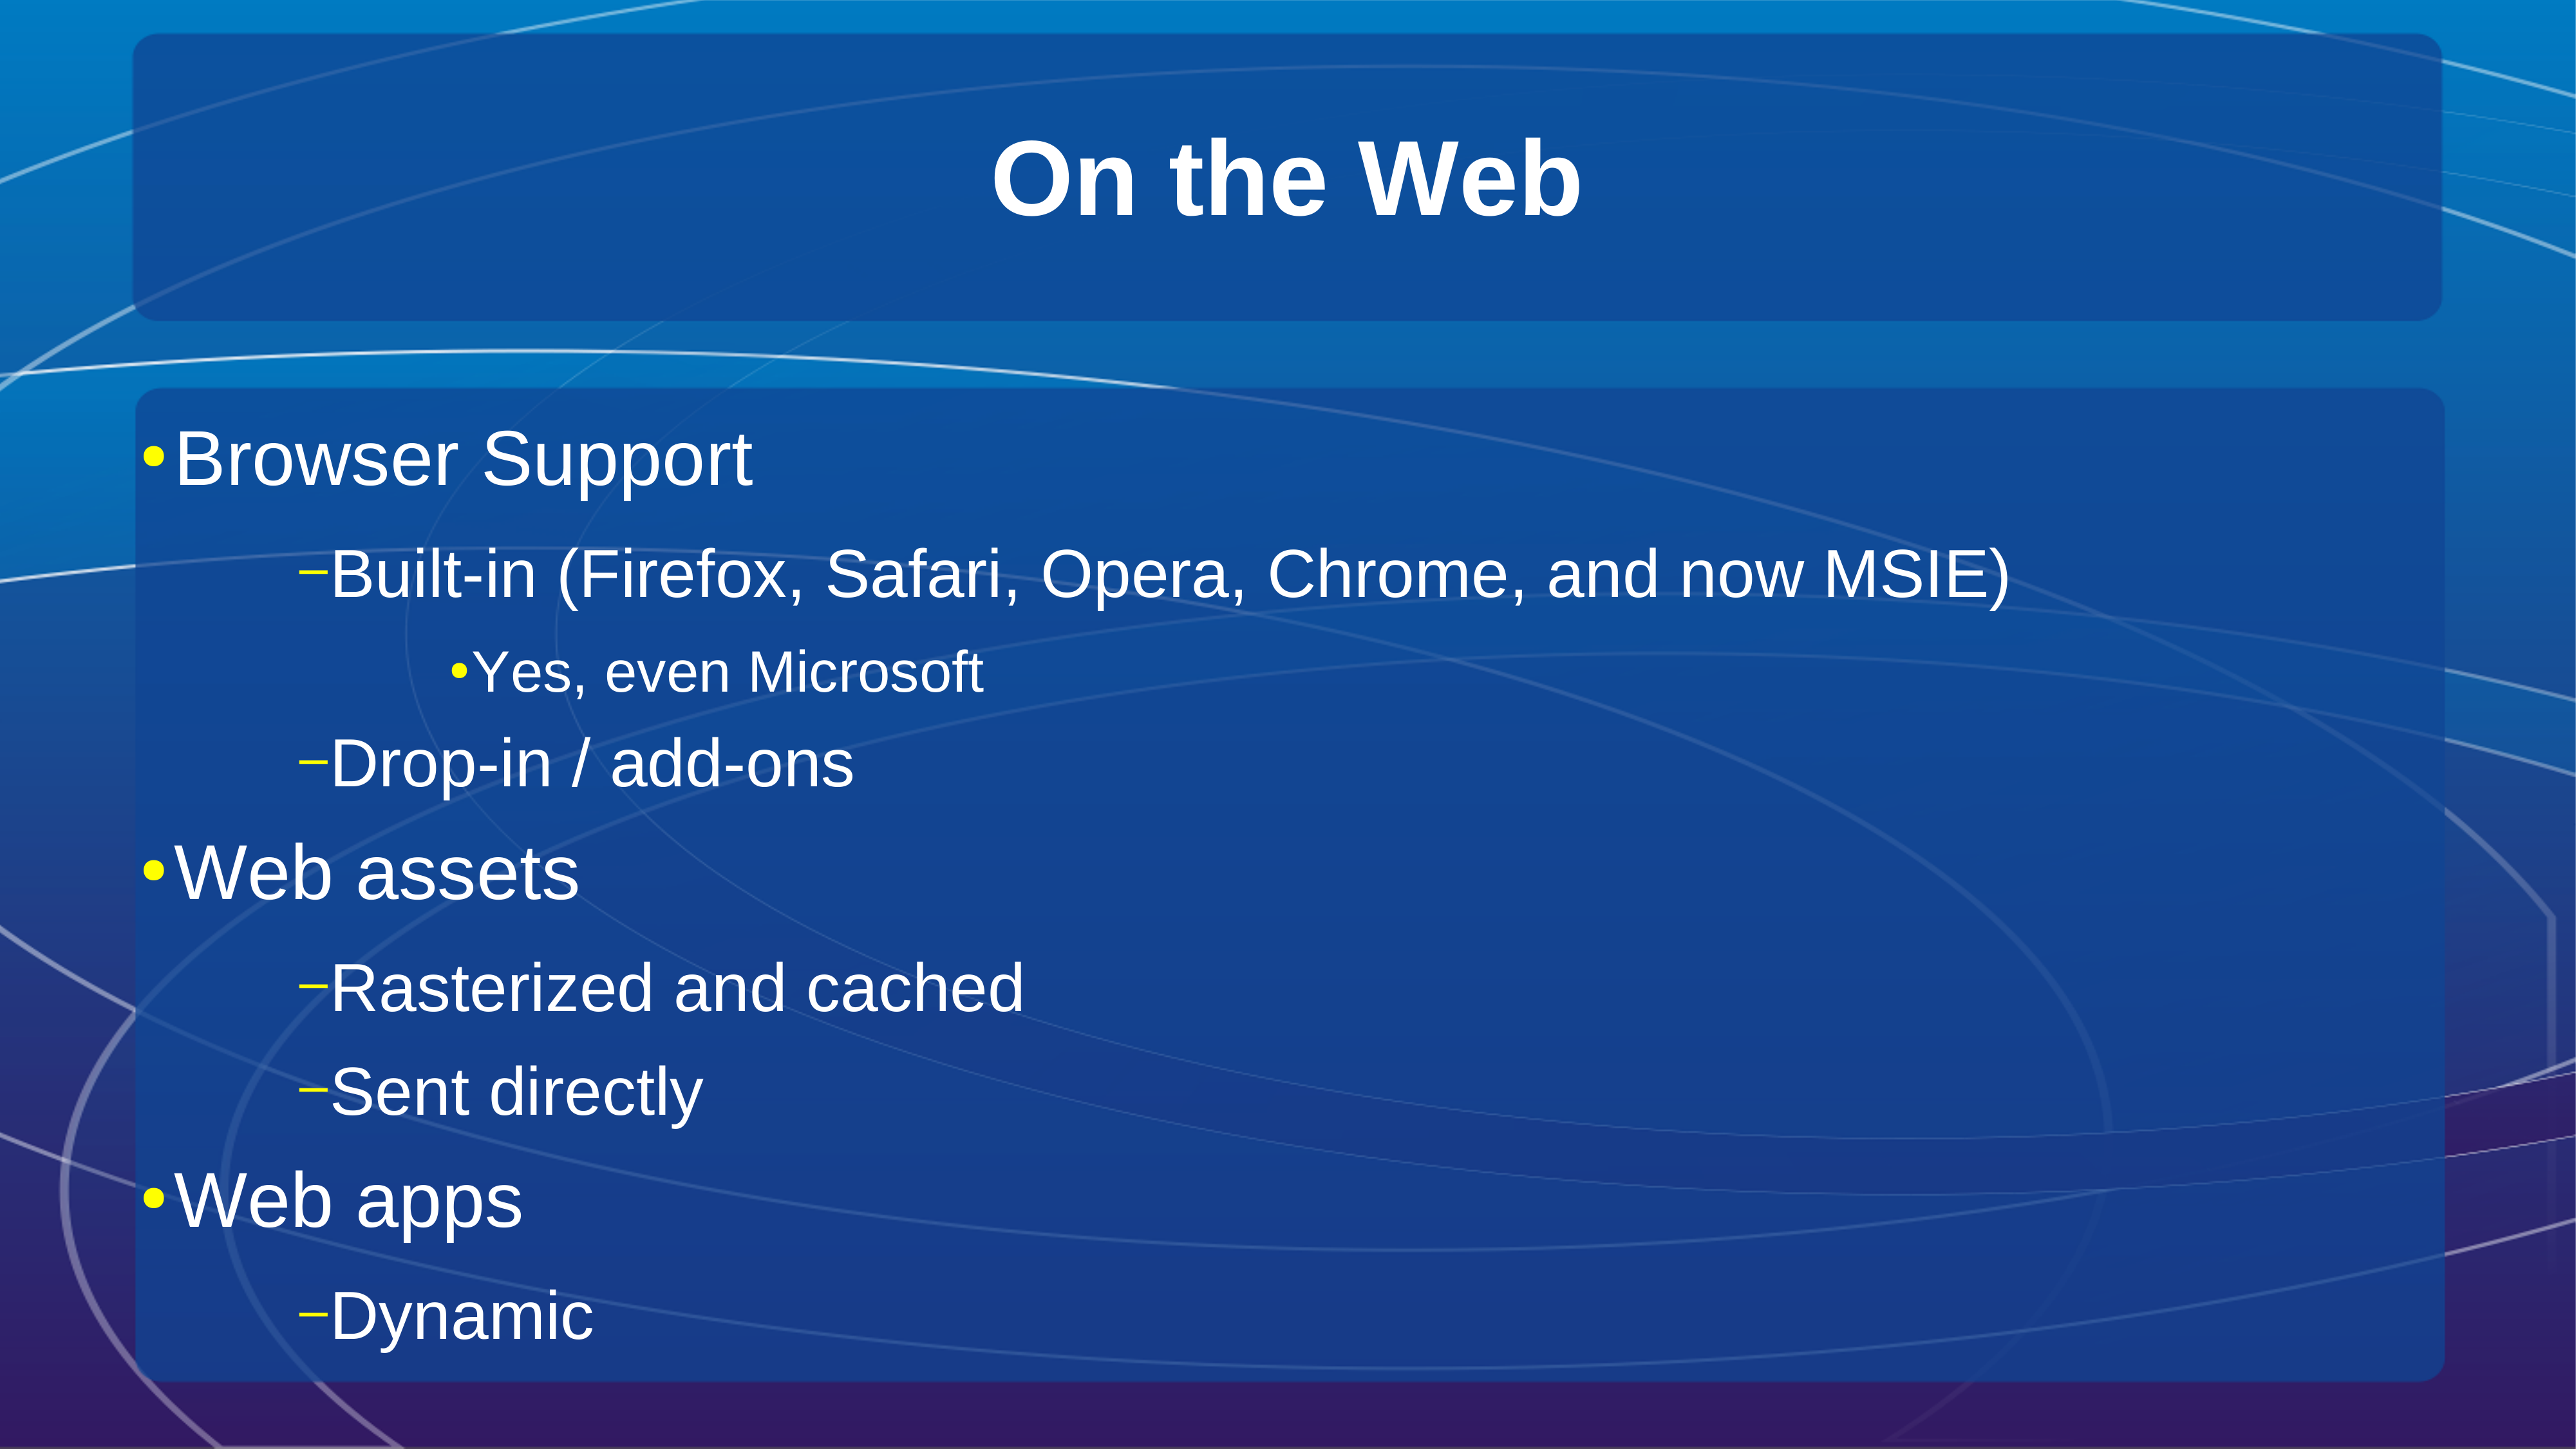

# On the Web
Browser Support
Built-in (Firefox, Safari, Opera, Chrome, and now MSIE)
Yes, even Microsoft
Drop-in / add-ons
Web assets
Rasterized and cached
Sent directly
Web apps
Dynamic